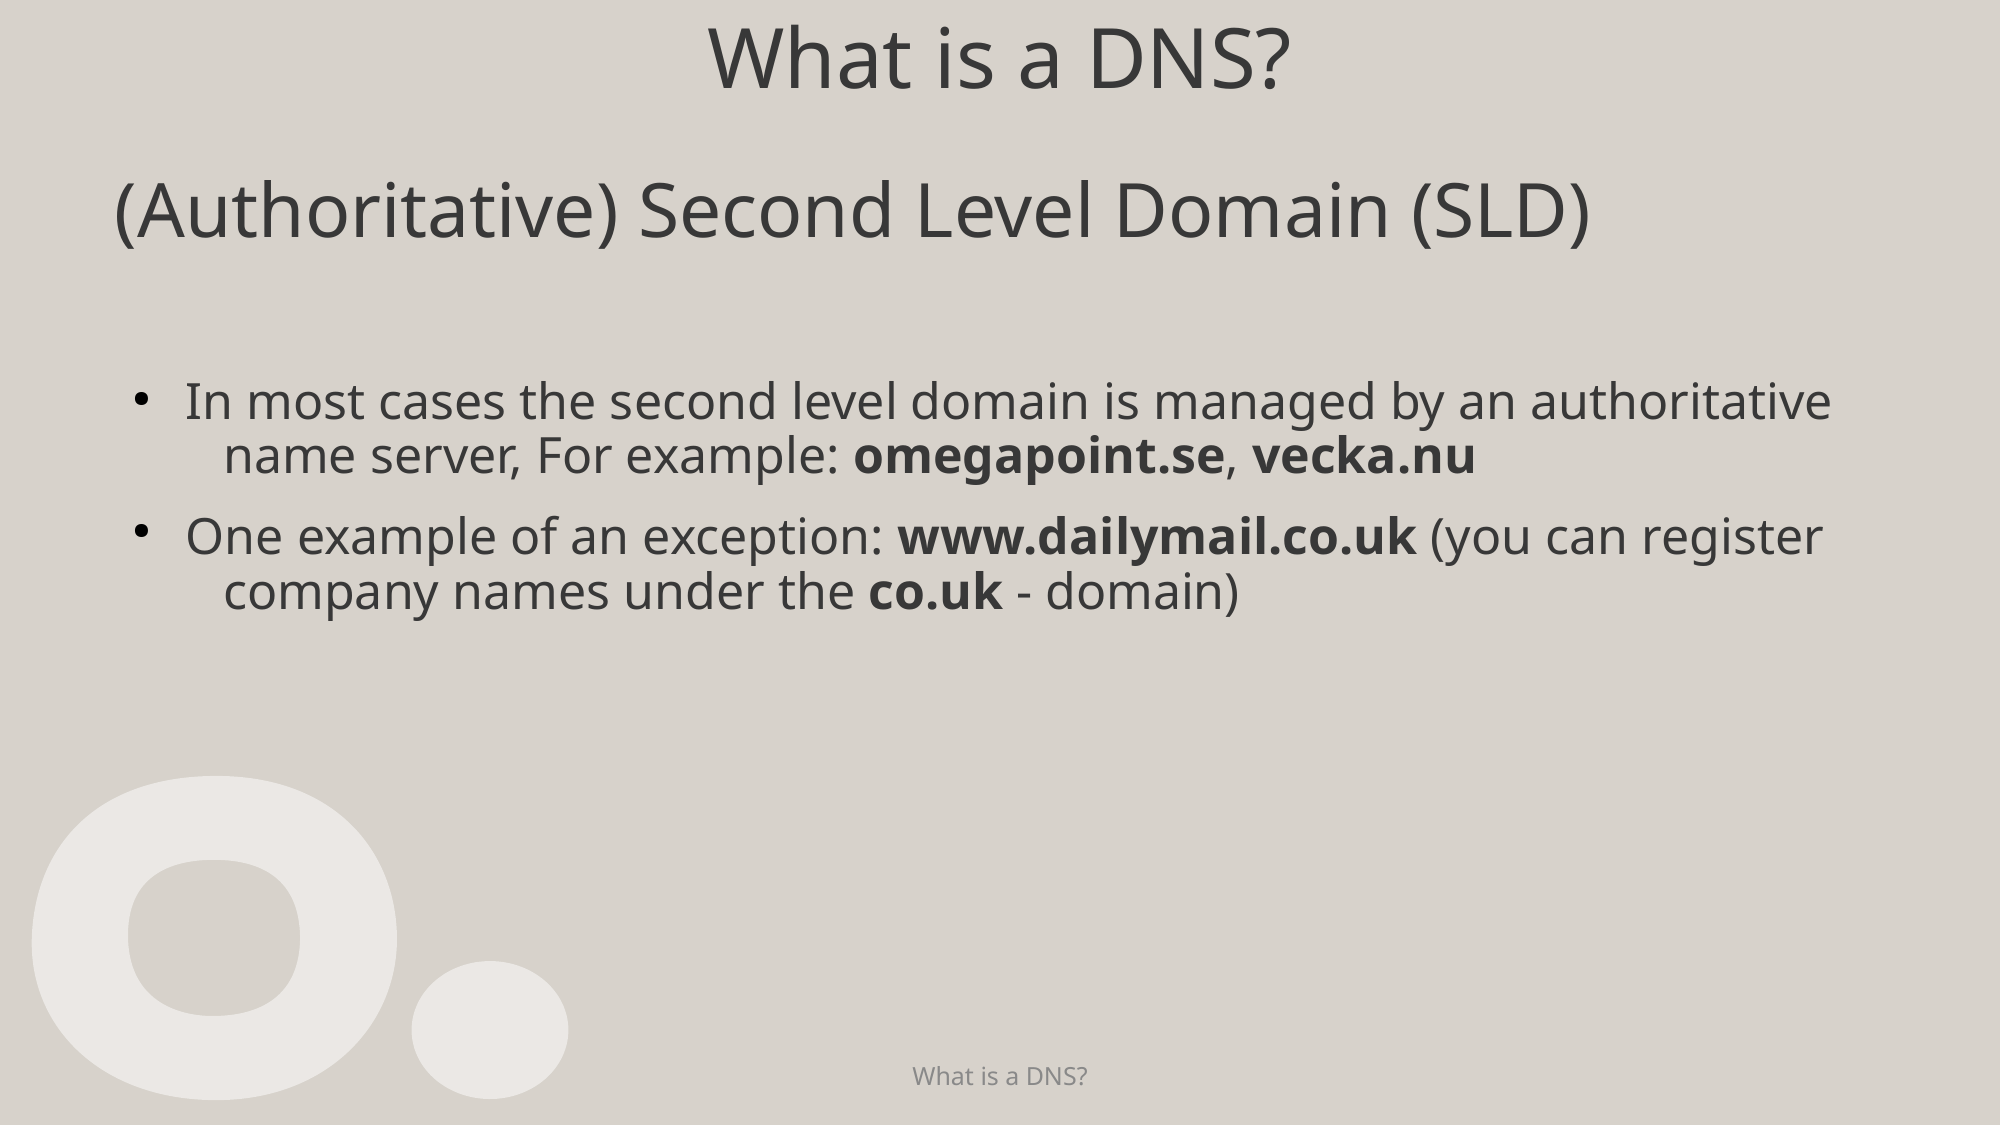

What is a DNS?
# (Authoritative) Second Level Domain (SLD)
In most cases the second level domain is managed by an authoritative name server, For example: omegapoint.se, vecka.nu
One example of an exception: www.dailymail.co.uk (you can register company names under the co.uk - domain)
What is a DNS?